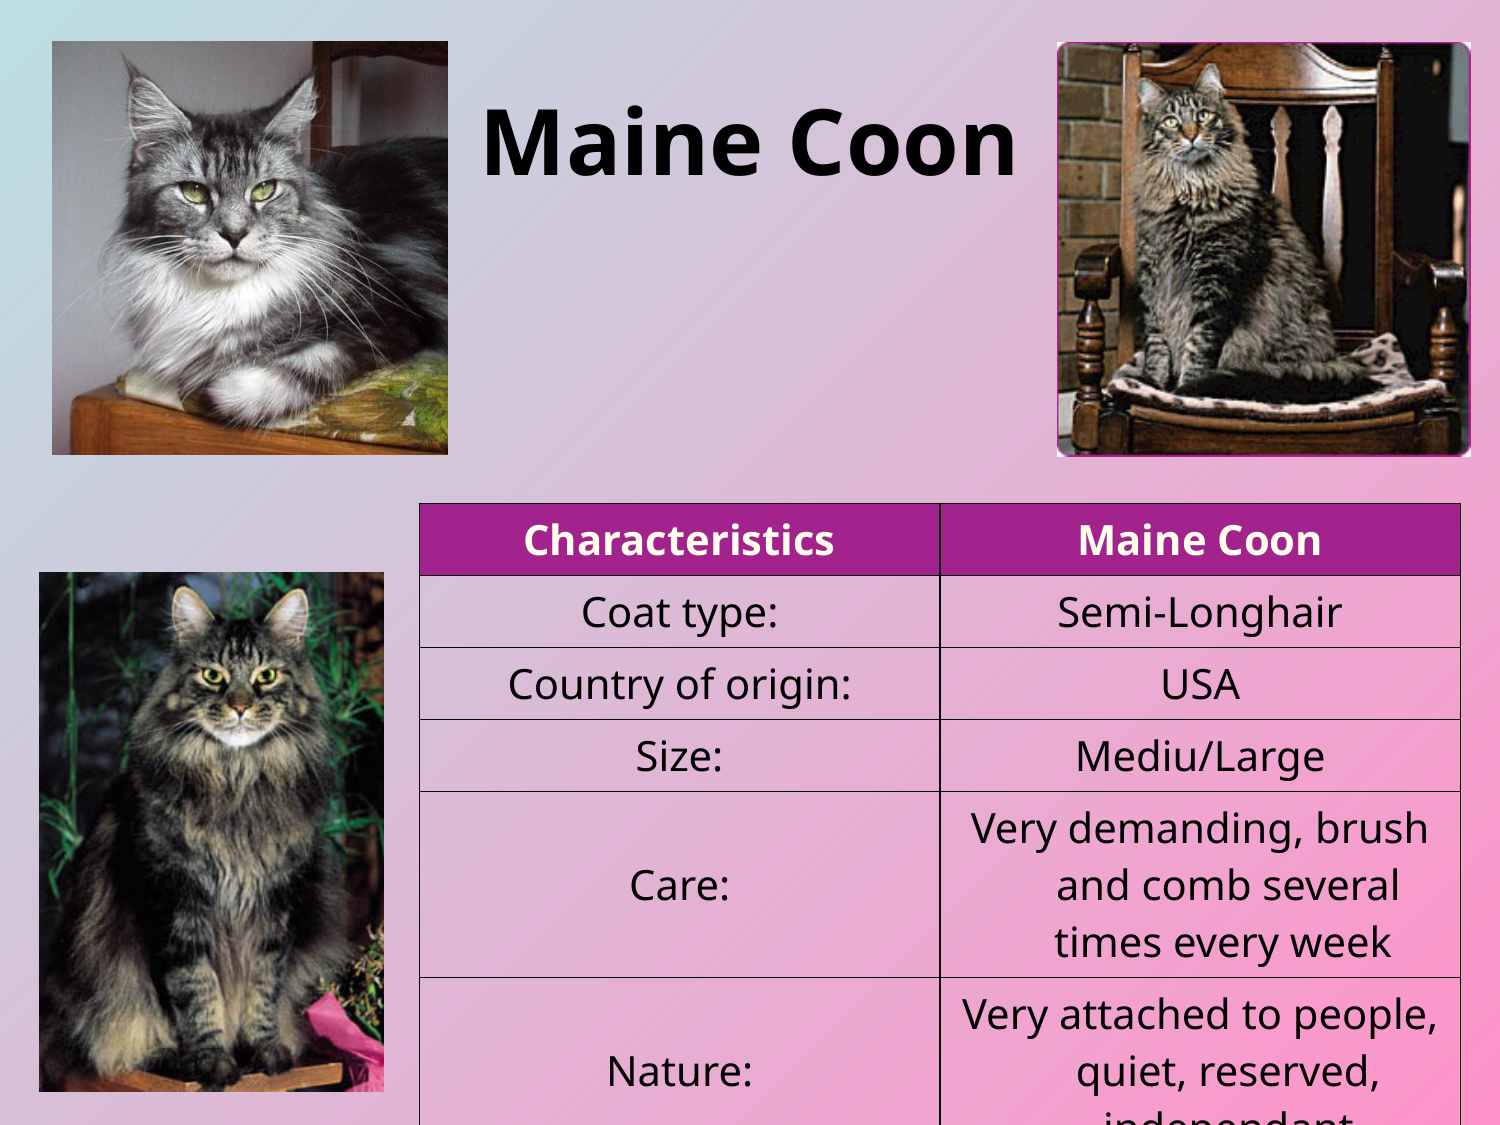

# Maine Coon
| Characteristics | Maine Coon |
| --- | --- |
| Coat type: | Semi-Longhair |
| Country of origin: | USA |
| Size: | Mediu/Large |
| Care: | Very demanding, brush and comb several times every week |
| Nature: | Very attached to people, quiet, reserved, independant |